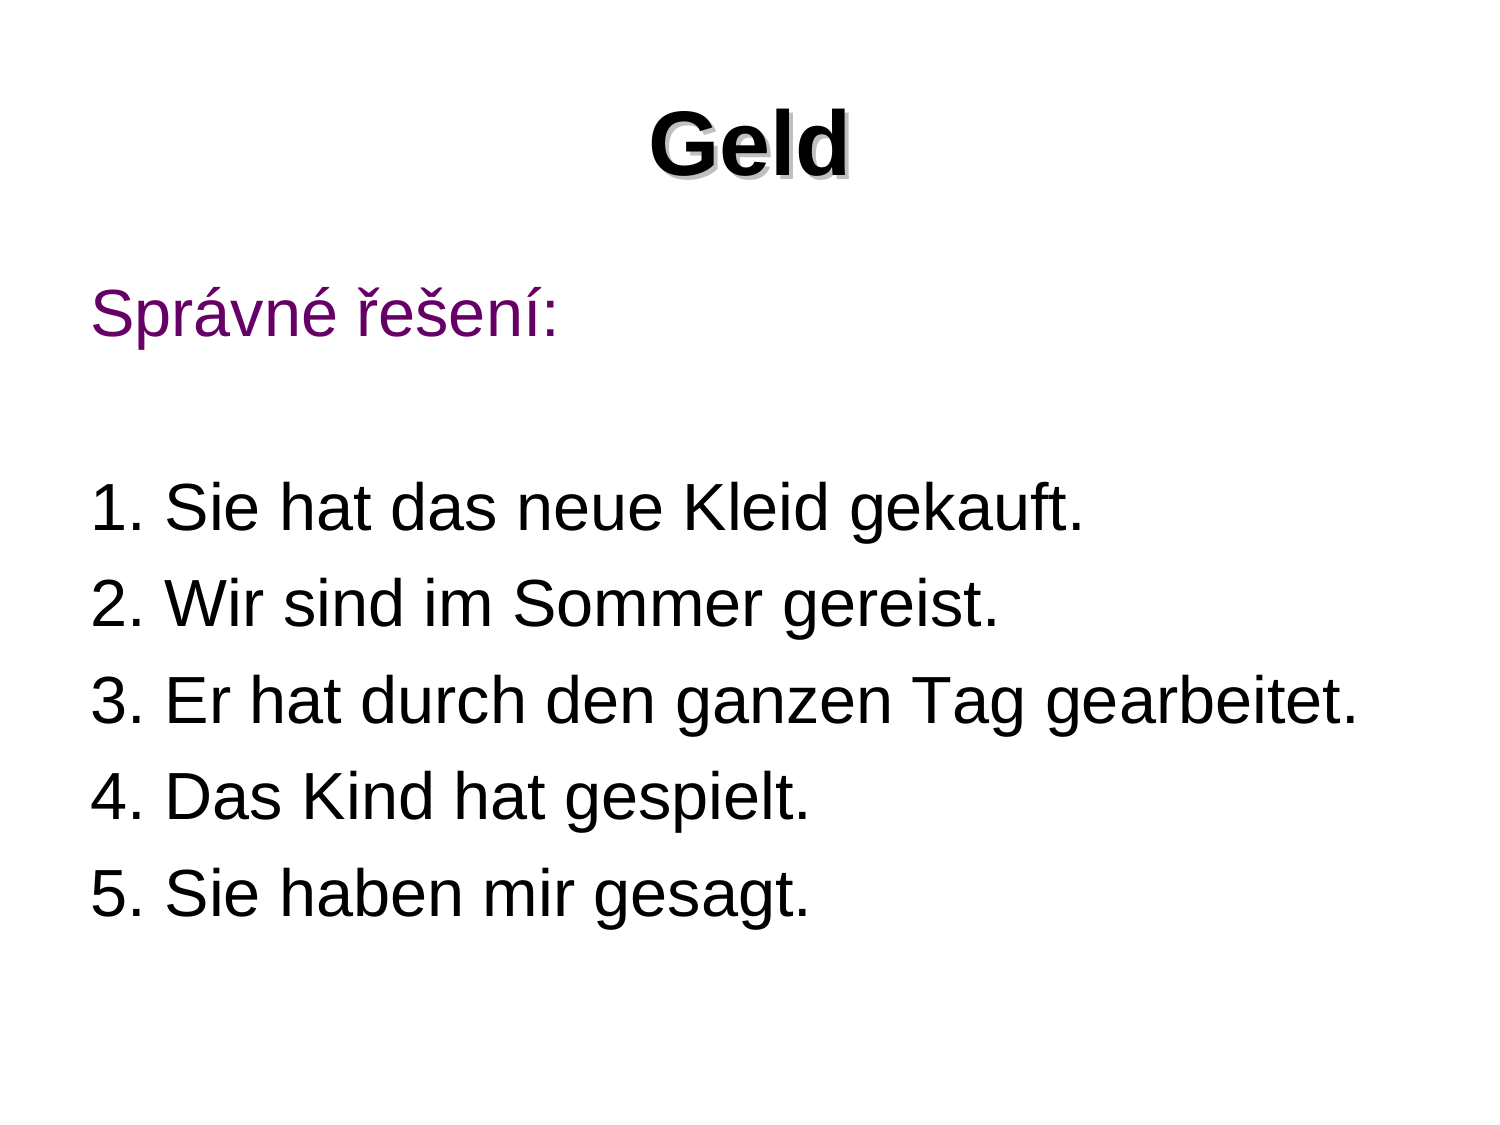

# Geld
Správné řešení:
 Sie hat das neue Kleid gekauft.
 Wir sind im Sommer gereist.
 Er hat durch den ganzen Tag gearbeitet.
 Das Kind hat gespielt.
 Sie haben mir gesagt.